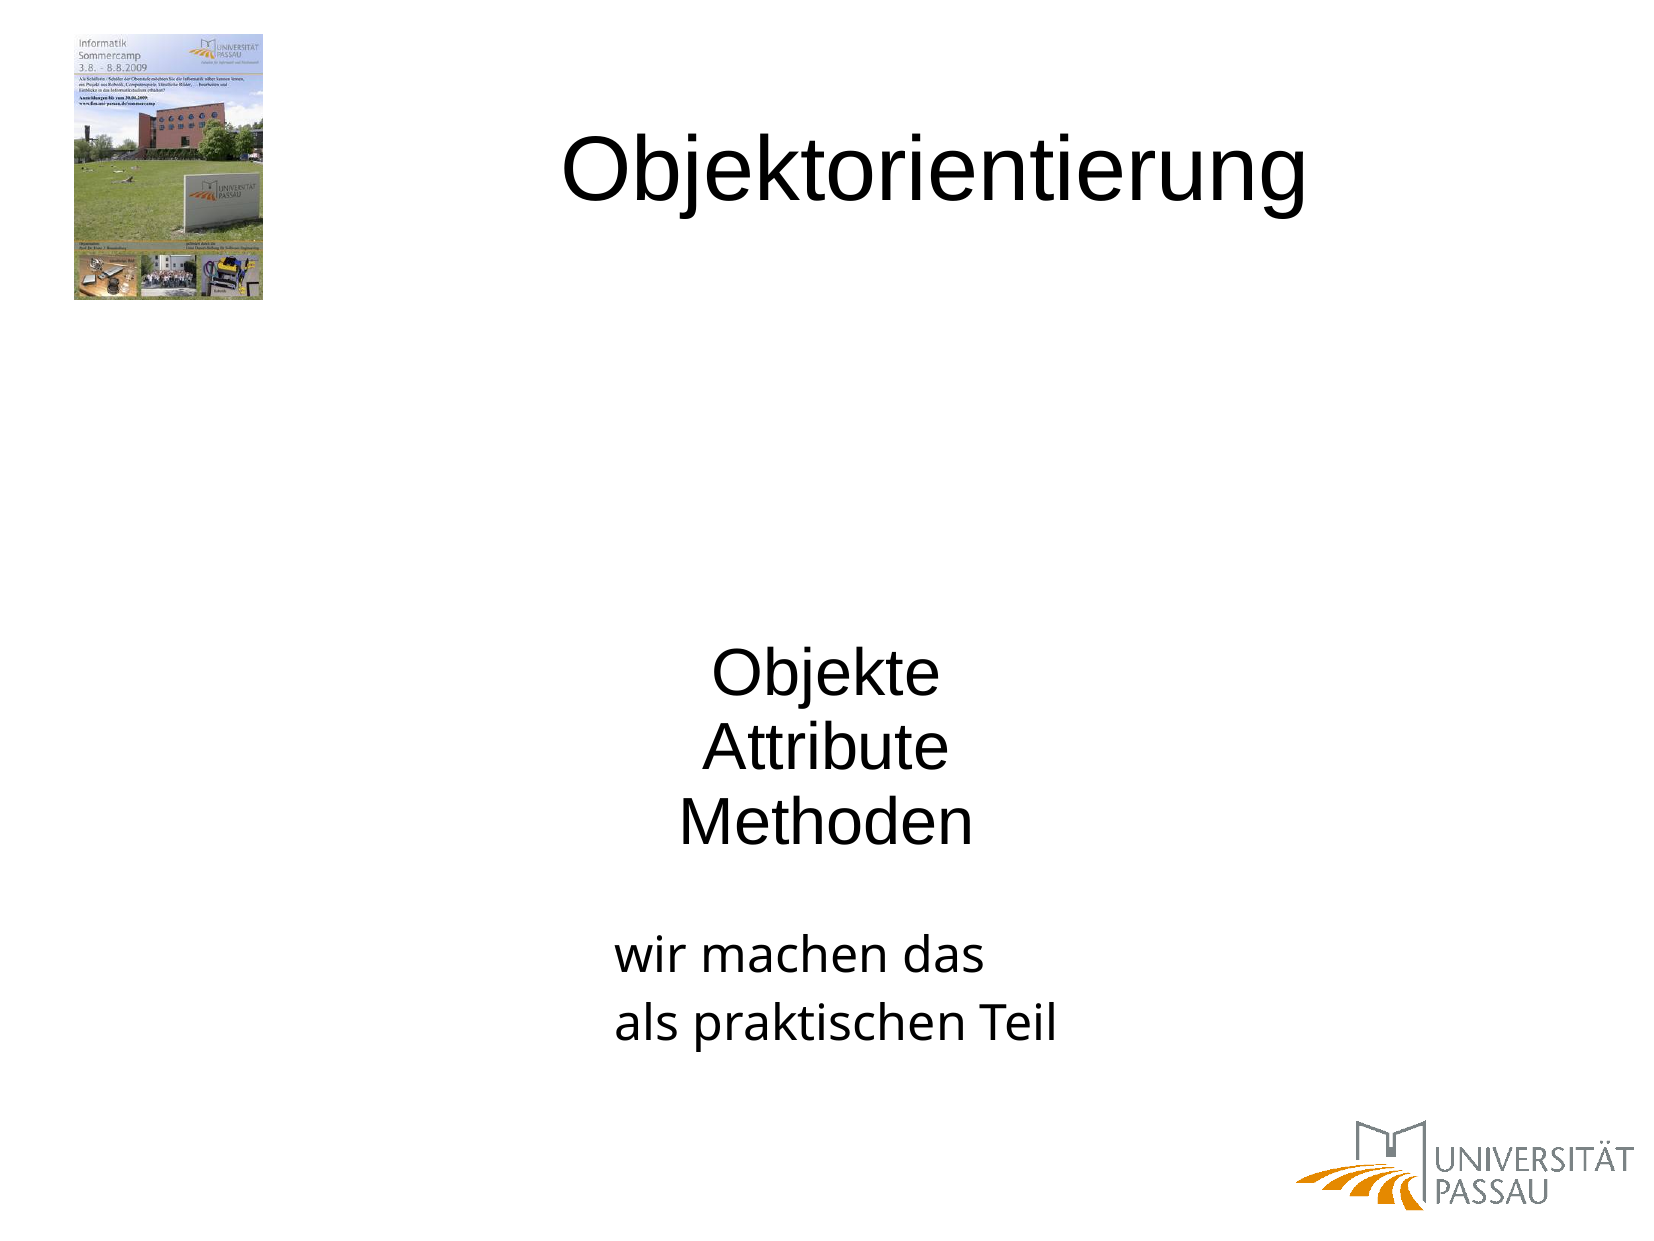

# Objektorientierung
Objekte
Attribute
Methoden
wir machen das
als praktischen Teil